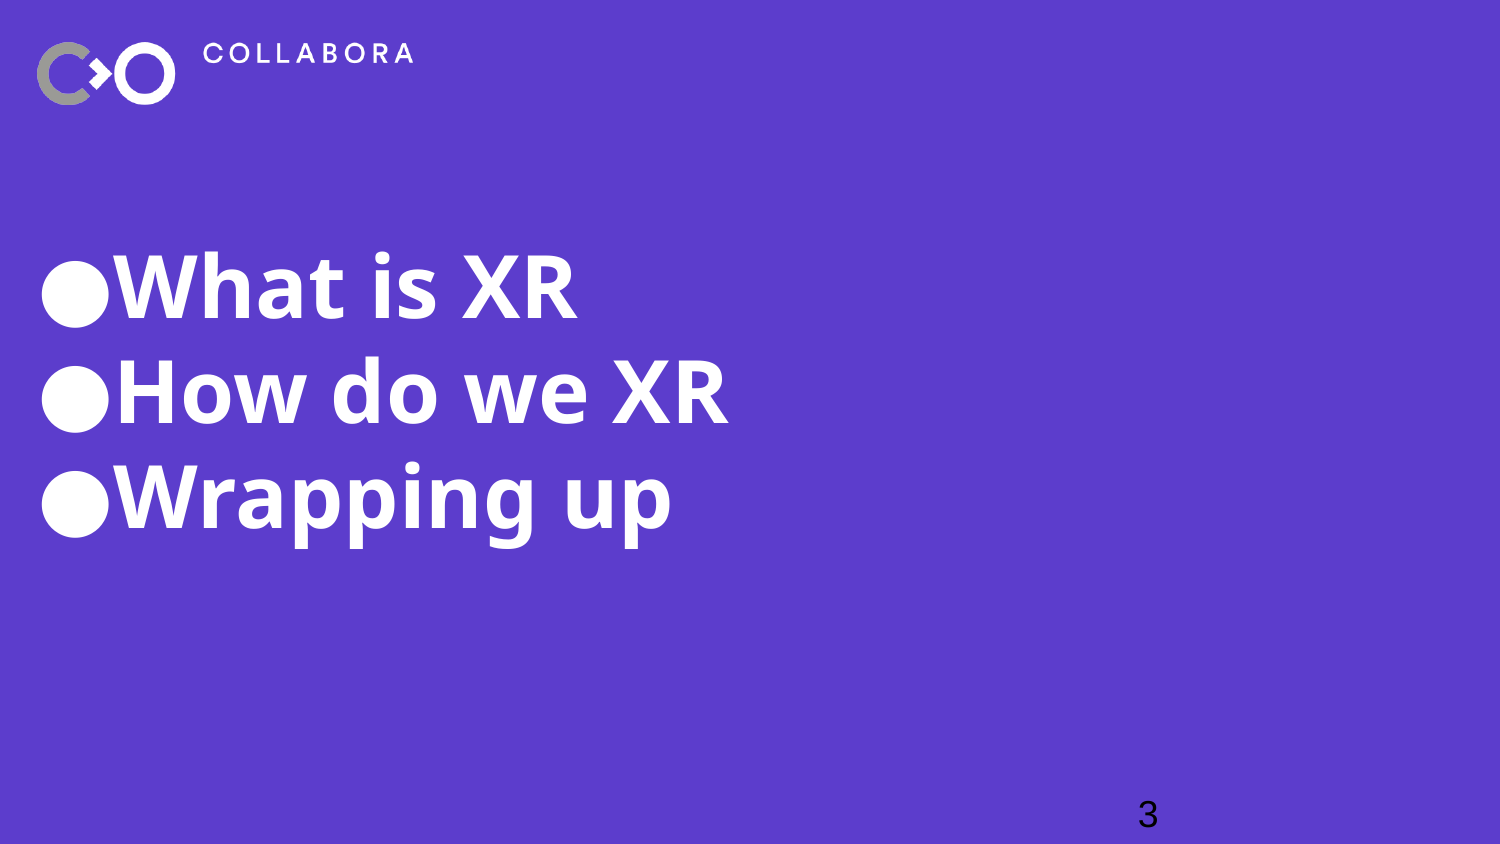

What is XR
How do we XR
Wrapping up